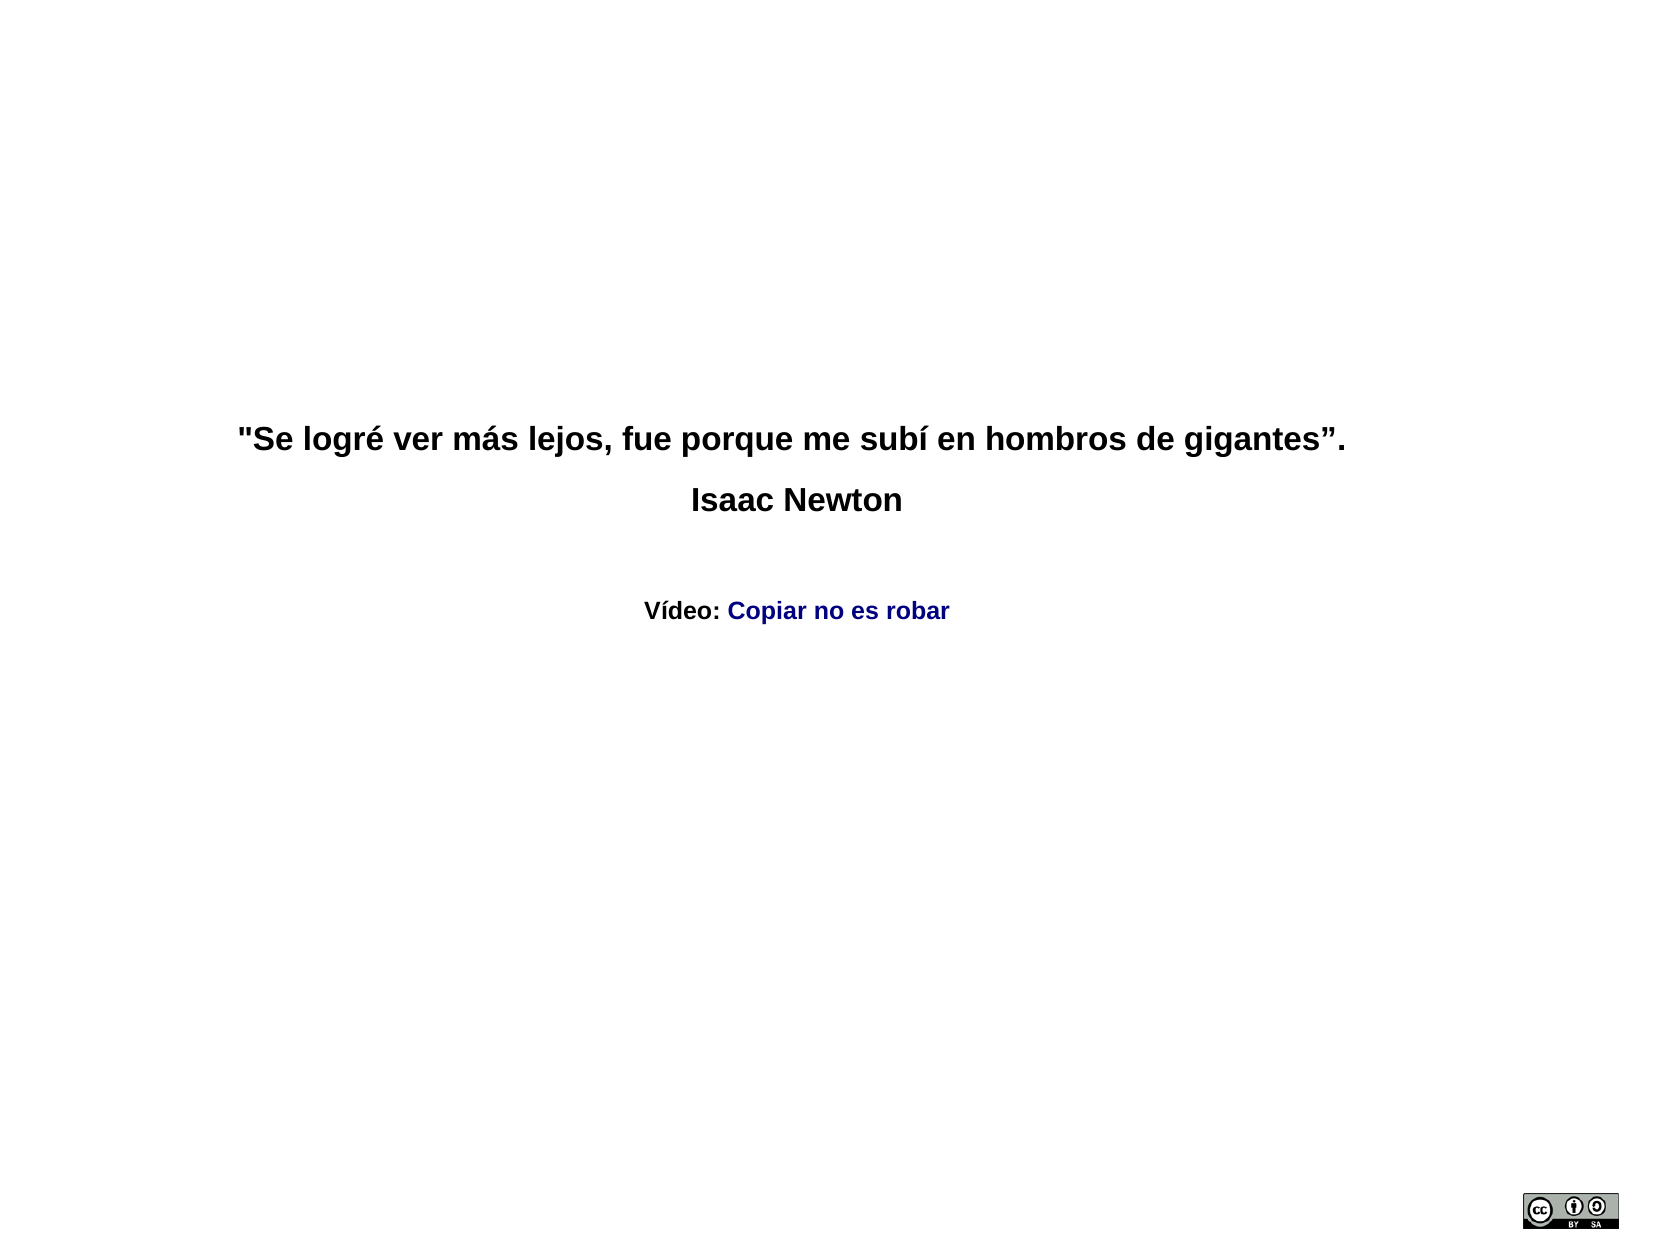

"Se logré ver más lejos, fue porque me subí en hombros de gigantes”.
Isaac Newton
Vídeo: Copiar no es robar